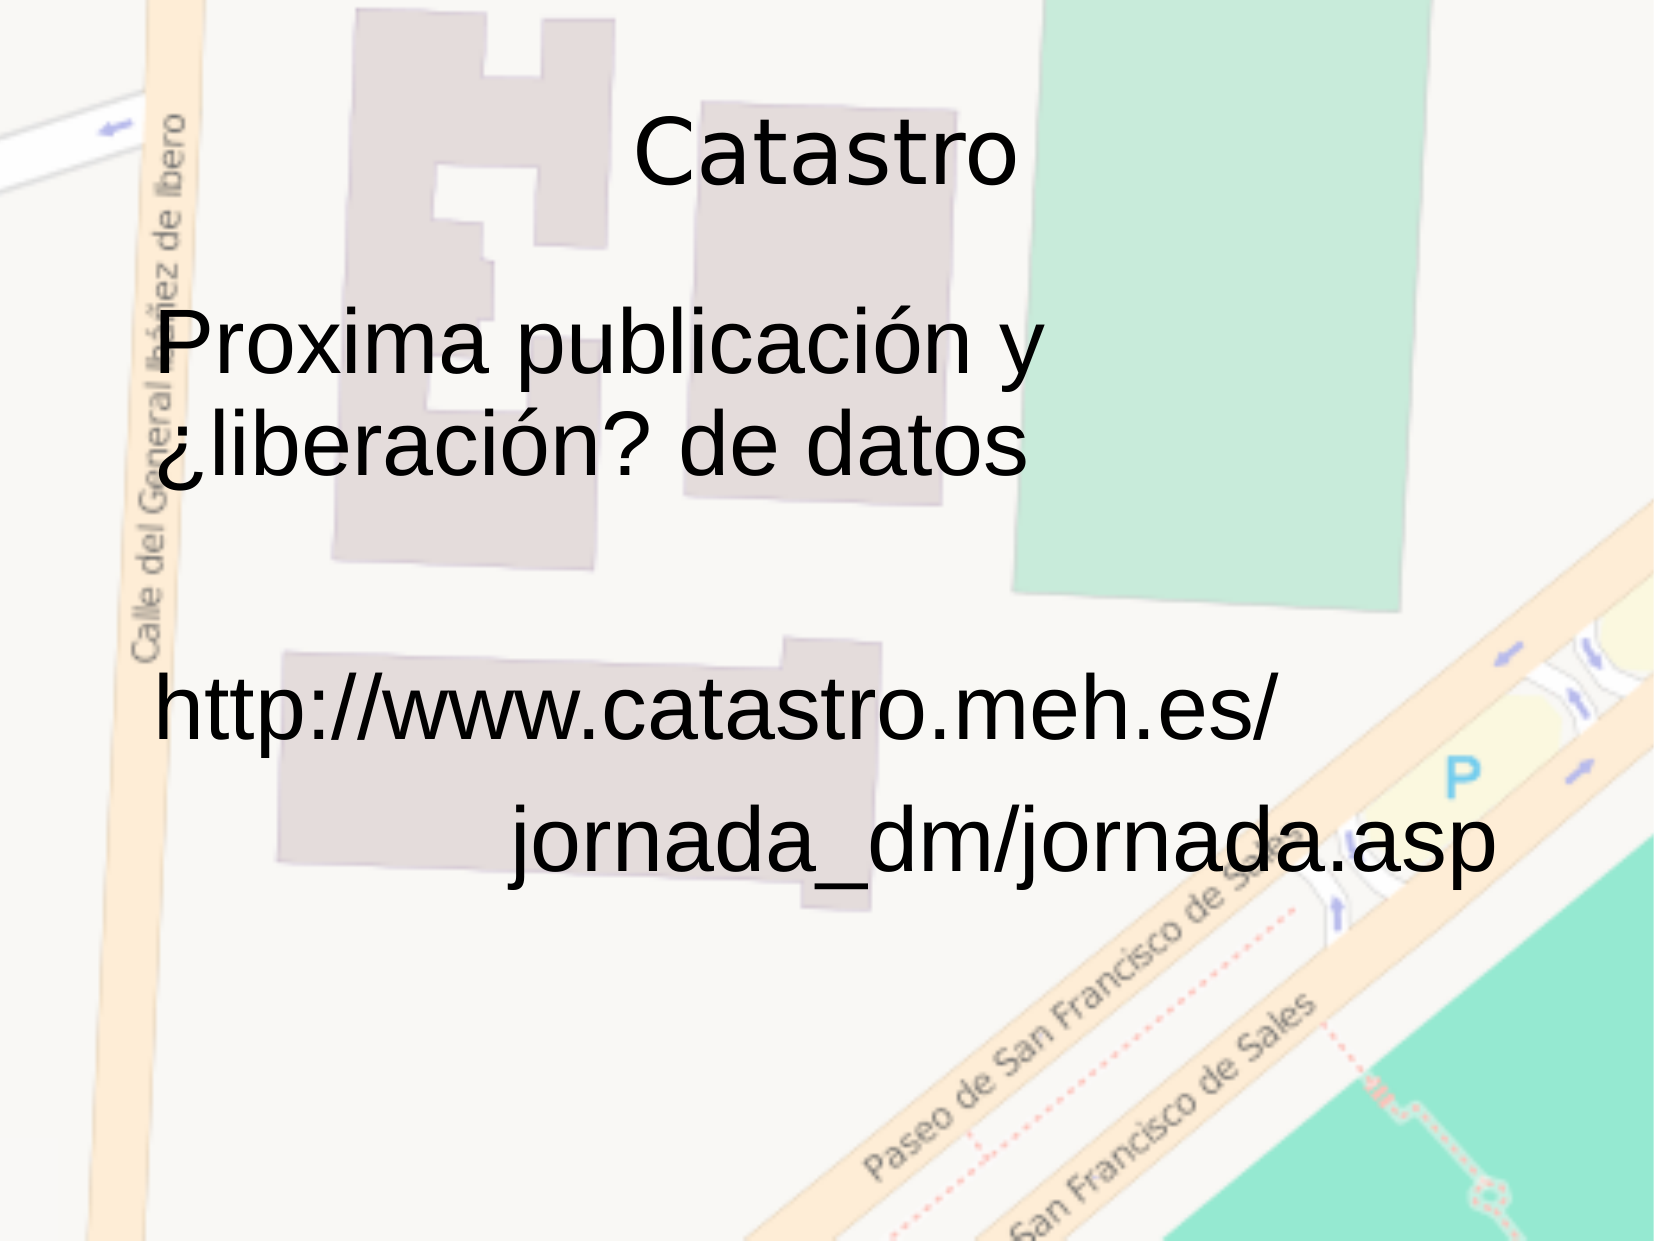

# Catastro
Proxima publicación y ¿liberación? de datos
http://www.catastro.meh.es/
 jornada_dm/jornada.asp